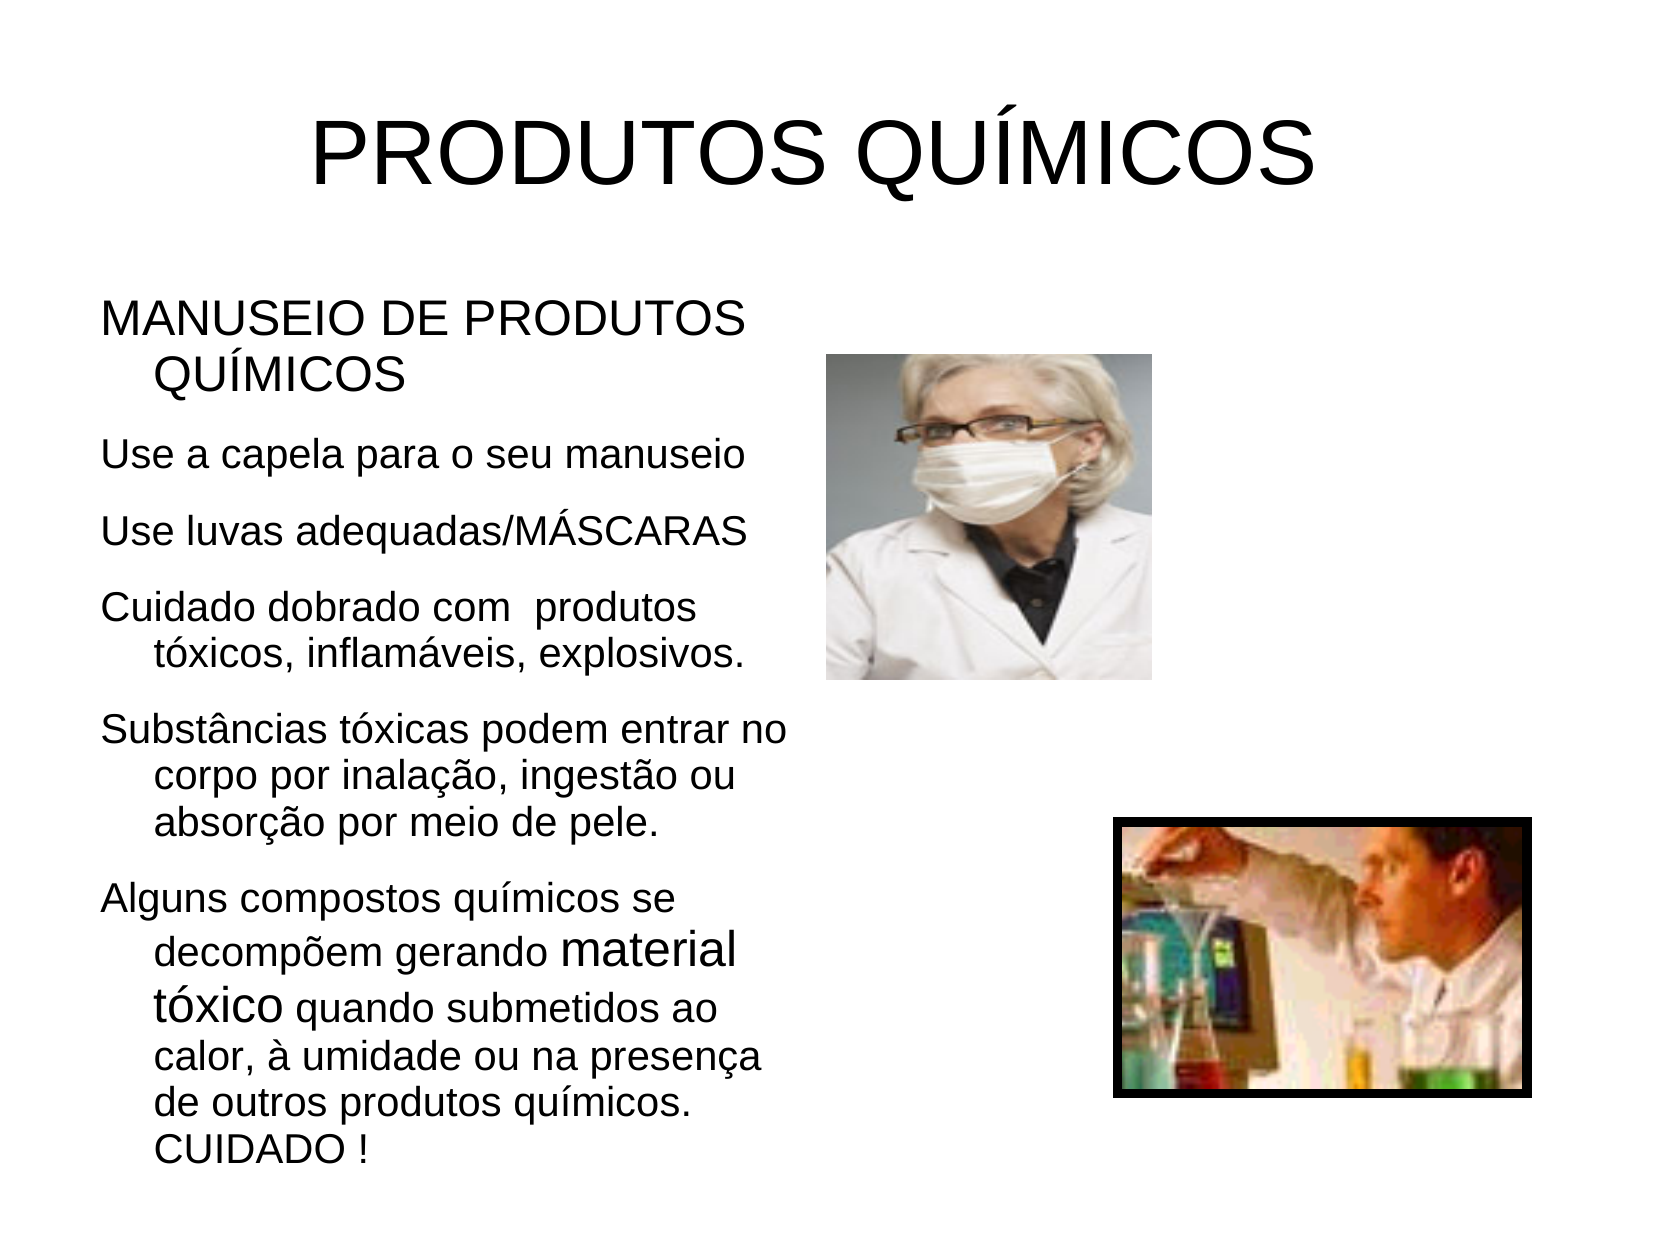

# PRODUTOS QUÍMICOS
MANUSEIO DE PRODUTOS QUÍMICOS
Use a capela para o seu manuseio
Use luvas adequadas/MÁSCARAS
Cuidado dobrado com produtos tóxicos, inflamáveis, explosivos.
Substâncias tóxicas podem entrar no corpo por inalação, ingestão ou absorção por meio de pele.
Alguns compostos químicos se decompõem gerando material tóxico quando submetidos ao calor, à umidade ou na presença de outros produtos químicos. CUIDADO !